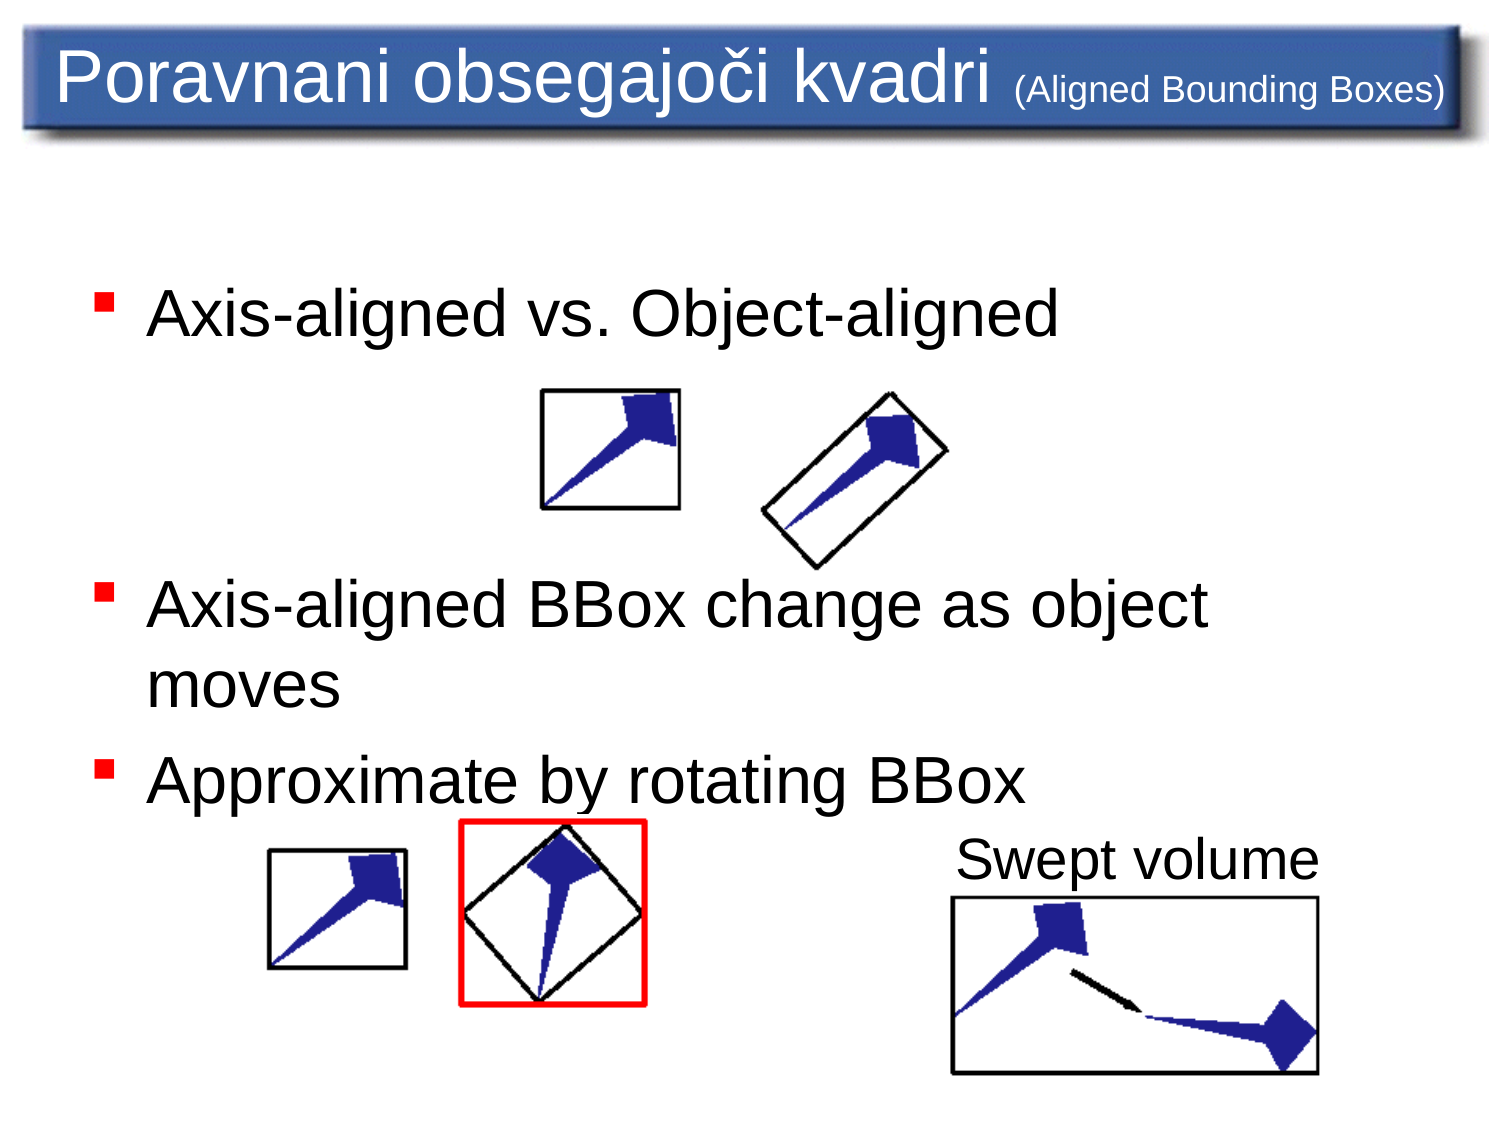

# Poravnani obsegajoči kvadri (Aligned Bounding Boxes)
Axis-aligned vs. Object-aligned
Axis-aligned BBox change as object moves
Approximate by rotating BBox
Swept volume